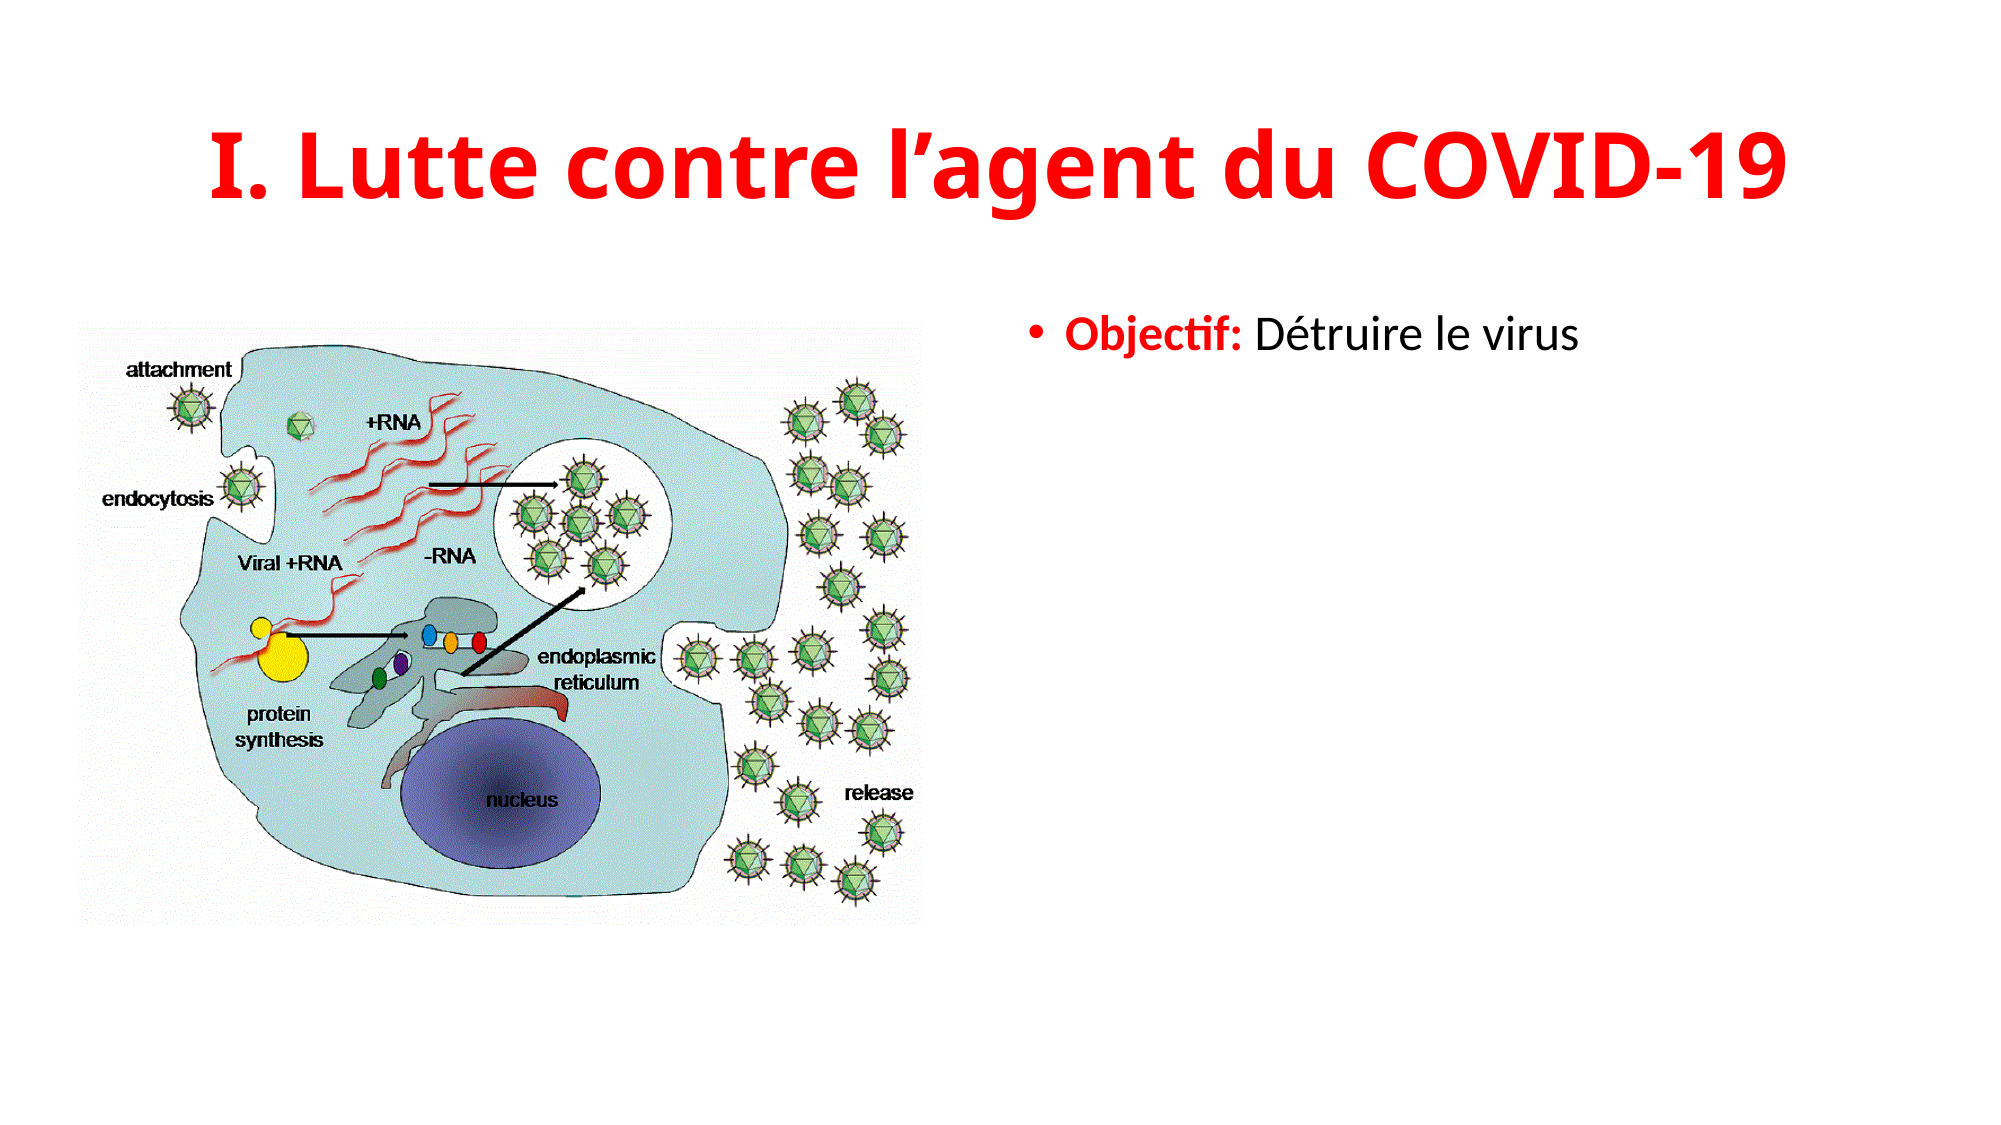

# I. Lutte contre l’agent du COVID-19
Objectif: Détruire le virus